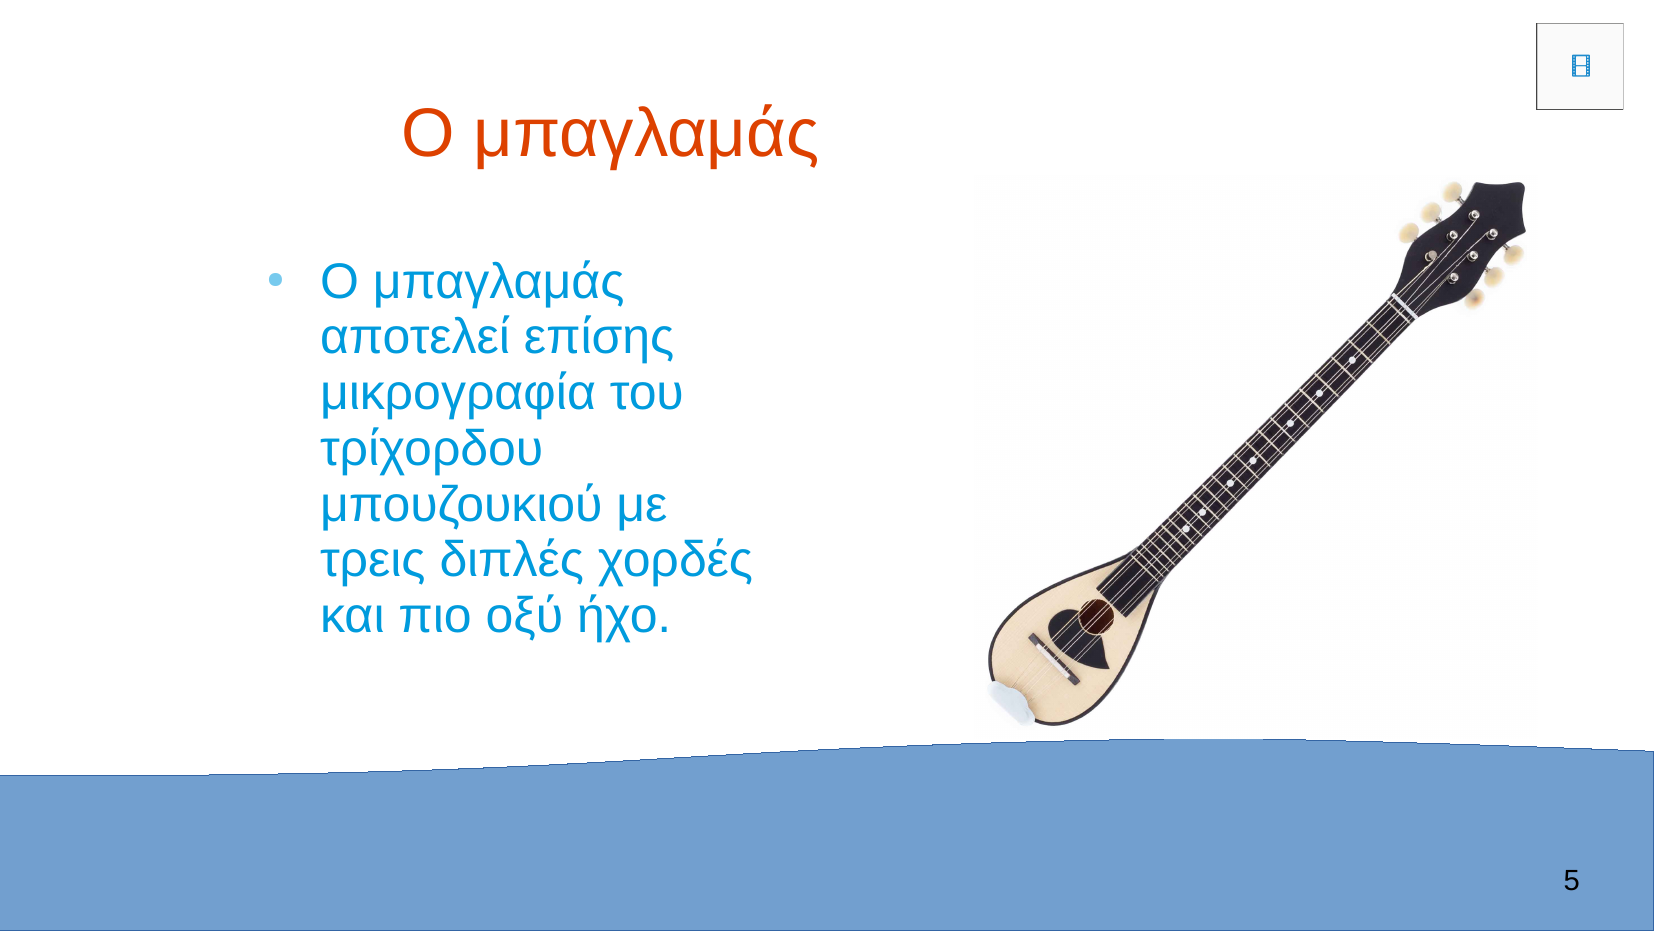

# Ο μπαγλαμάς
Ο μπαγλαμάς αποτελεί επίσης μικρογραφία του τρίχορδου μπουζουκιού με τρεις διπλές χορδές και πιο οξύ ήχο.